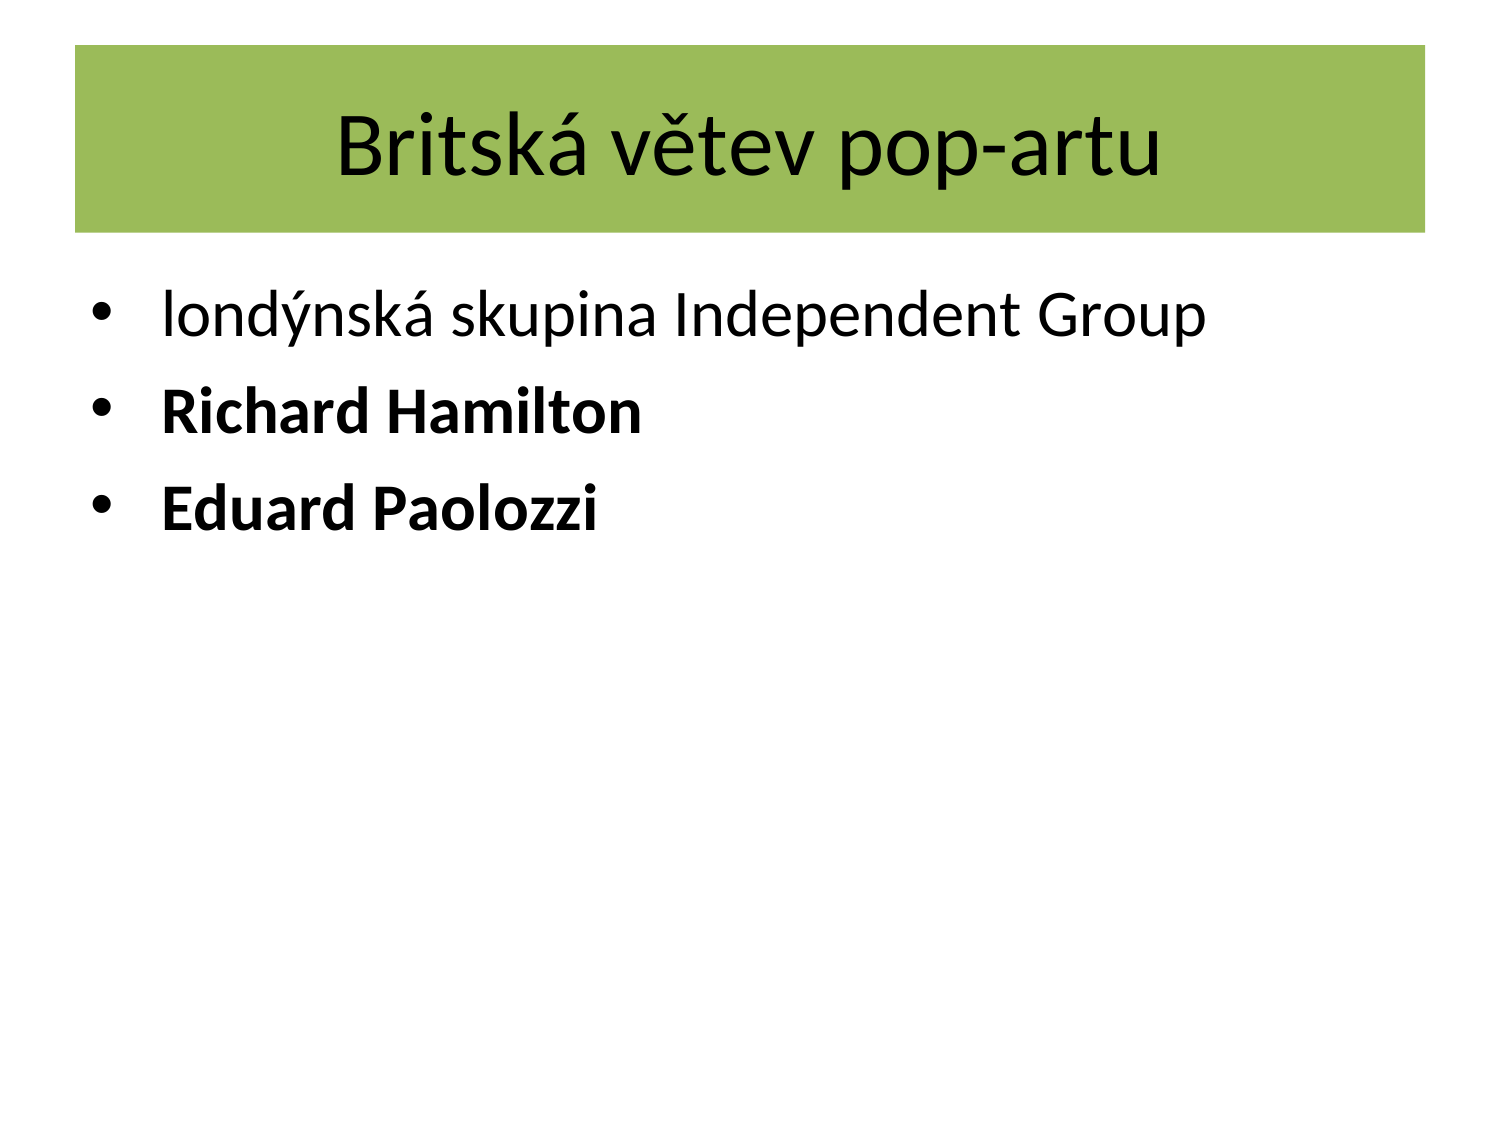

# Britská větev pop-artu
 londýnská skupina Independent Group
 Richard Hamilton
 Eduard Paolozzi